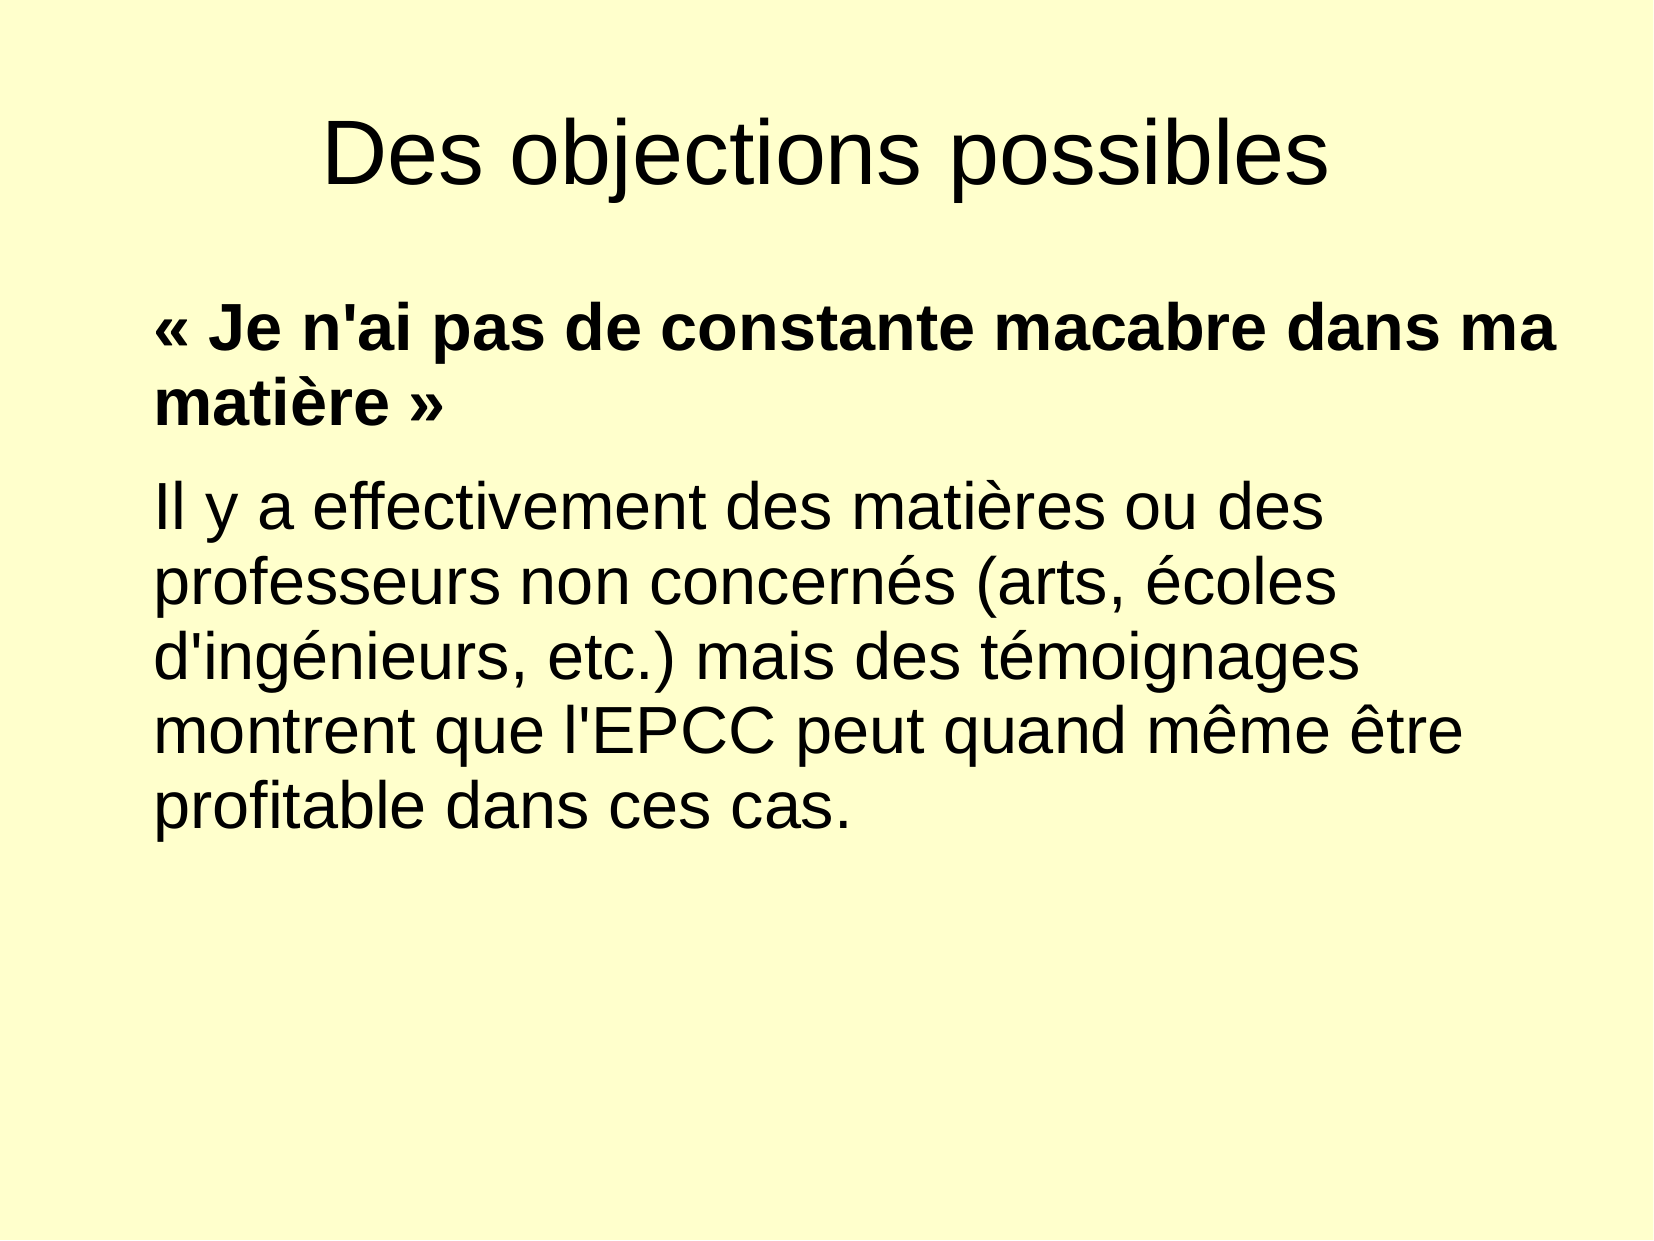

# Des objections possibles
« Je n'ai pas de constante macabre dans ma matière »
Il y a effectivement des matières ou des professeurs non concernés (arts, écoles d'ingénieurs, etc.) mais des témoignages montrent que l'EPCC peut quand même être profitable dans ces cas.